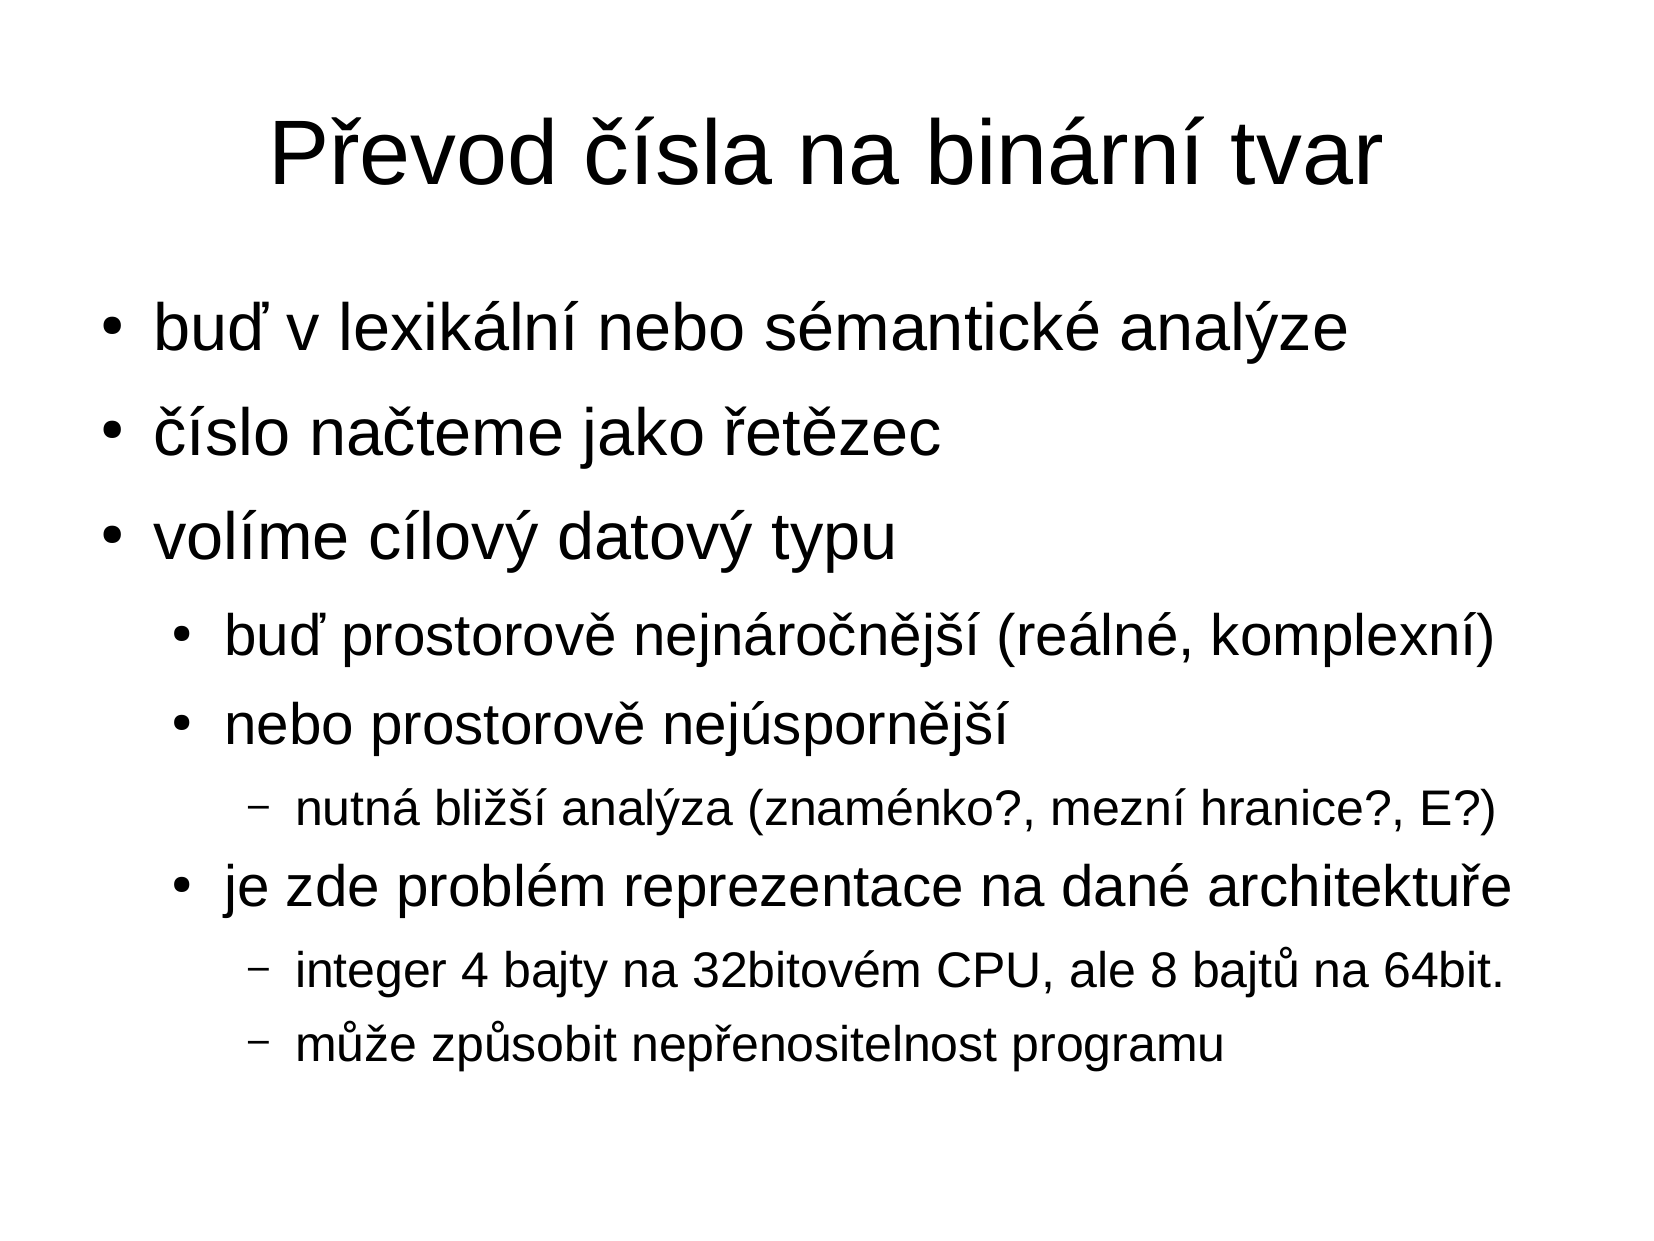

# Převod čísla na binární tvar
buď v lexikální nebo sémantické analýze
číslo načteme jako řetězec
volíme cílový datový typu
buď prostorově nejnáročnější (reálné, komplexní)
nebo prostorově nejúspornější
nutná bližší analýza (znaménko?, mezní hranice?, E?)
je zde problém reprezentace na dané architektuře
integer 4 bajty na 32bitovém CPU, ale 8 bajtů na 64bit.
může způsobit nepřenositelnost programu